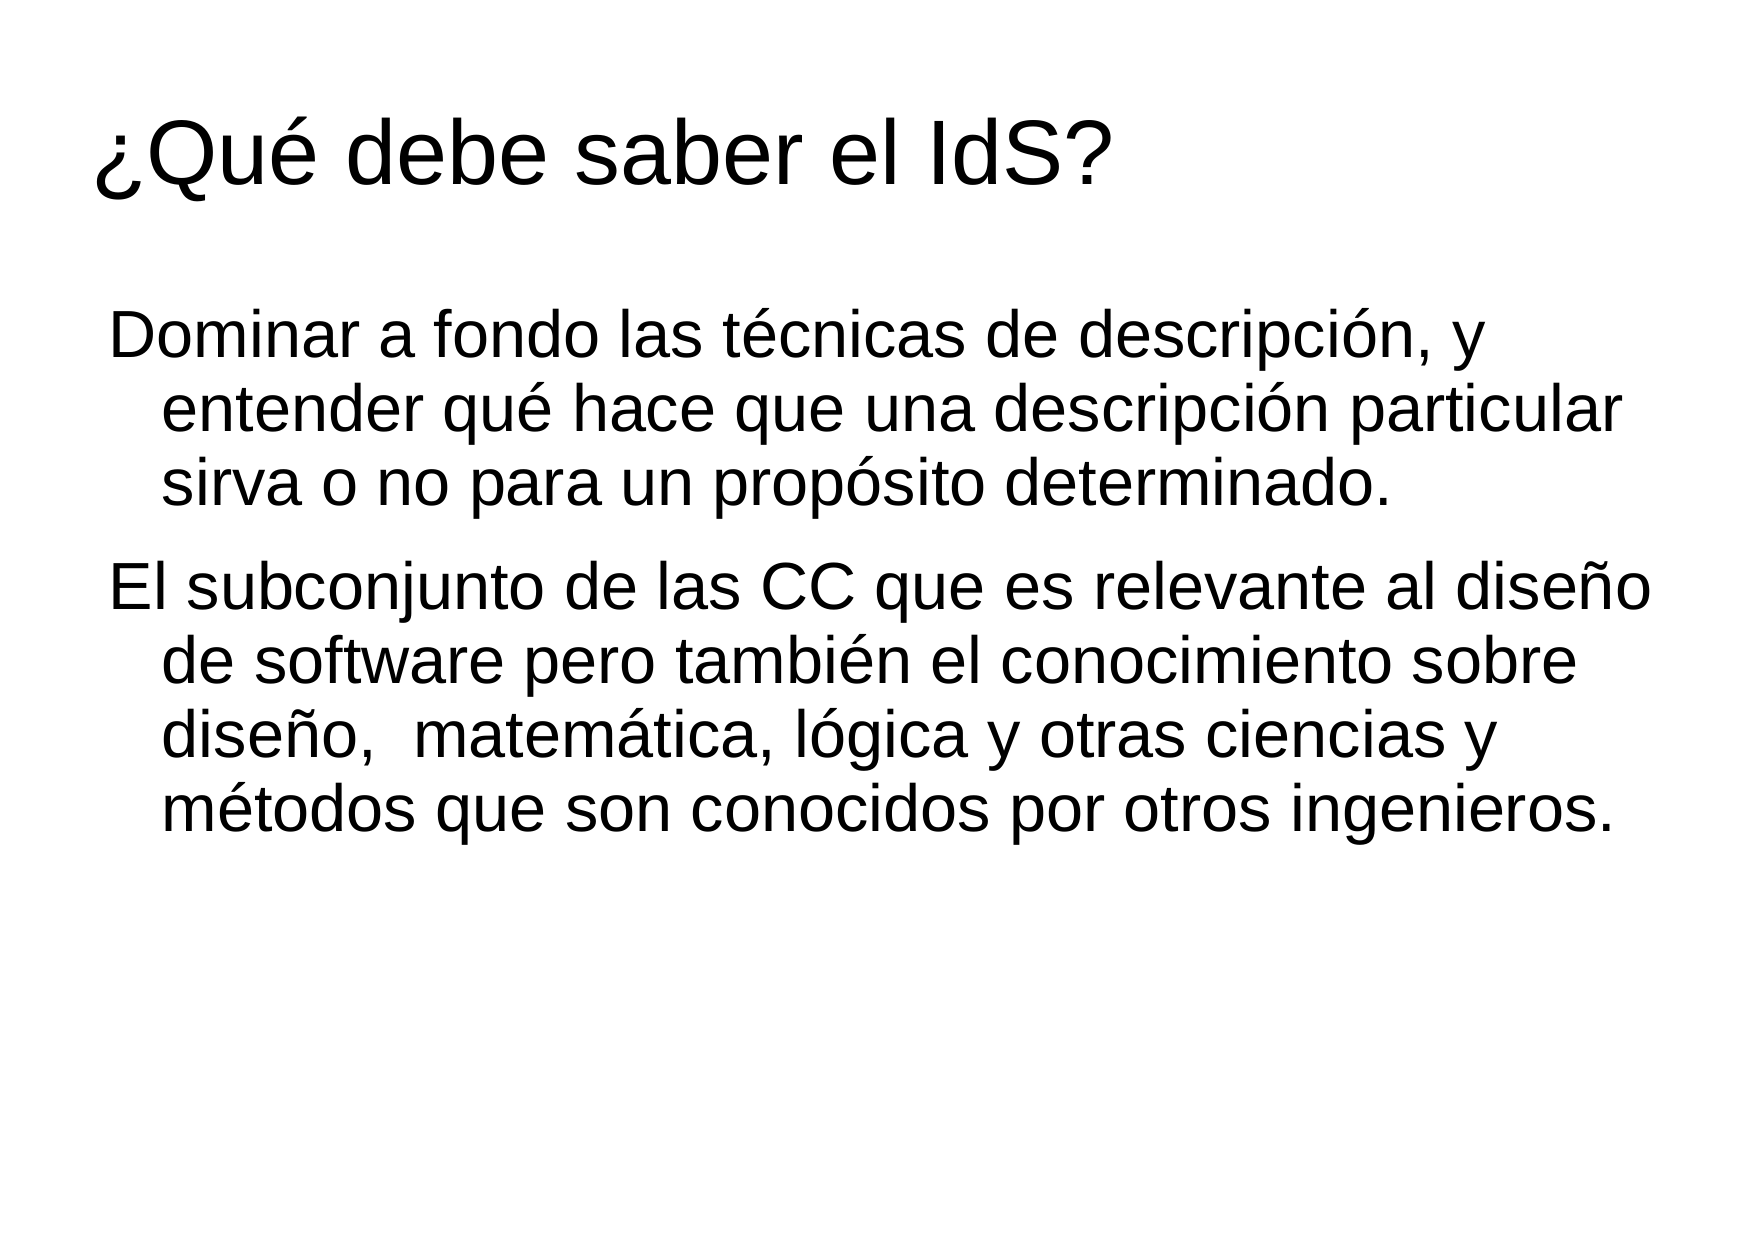

# ¿Qué debe saber el IdS?
Dominar a fondo las técnicas de descripción, y entender qué hace que una descripción particular sirva o no para un propósito determinado.
El subconjunto de las CC que es relevante al diseño de software pero también el conocimiento sobre diseño, matemática, lógica y otras ciencias y métodos que son conocidos por otros ingenieros.